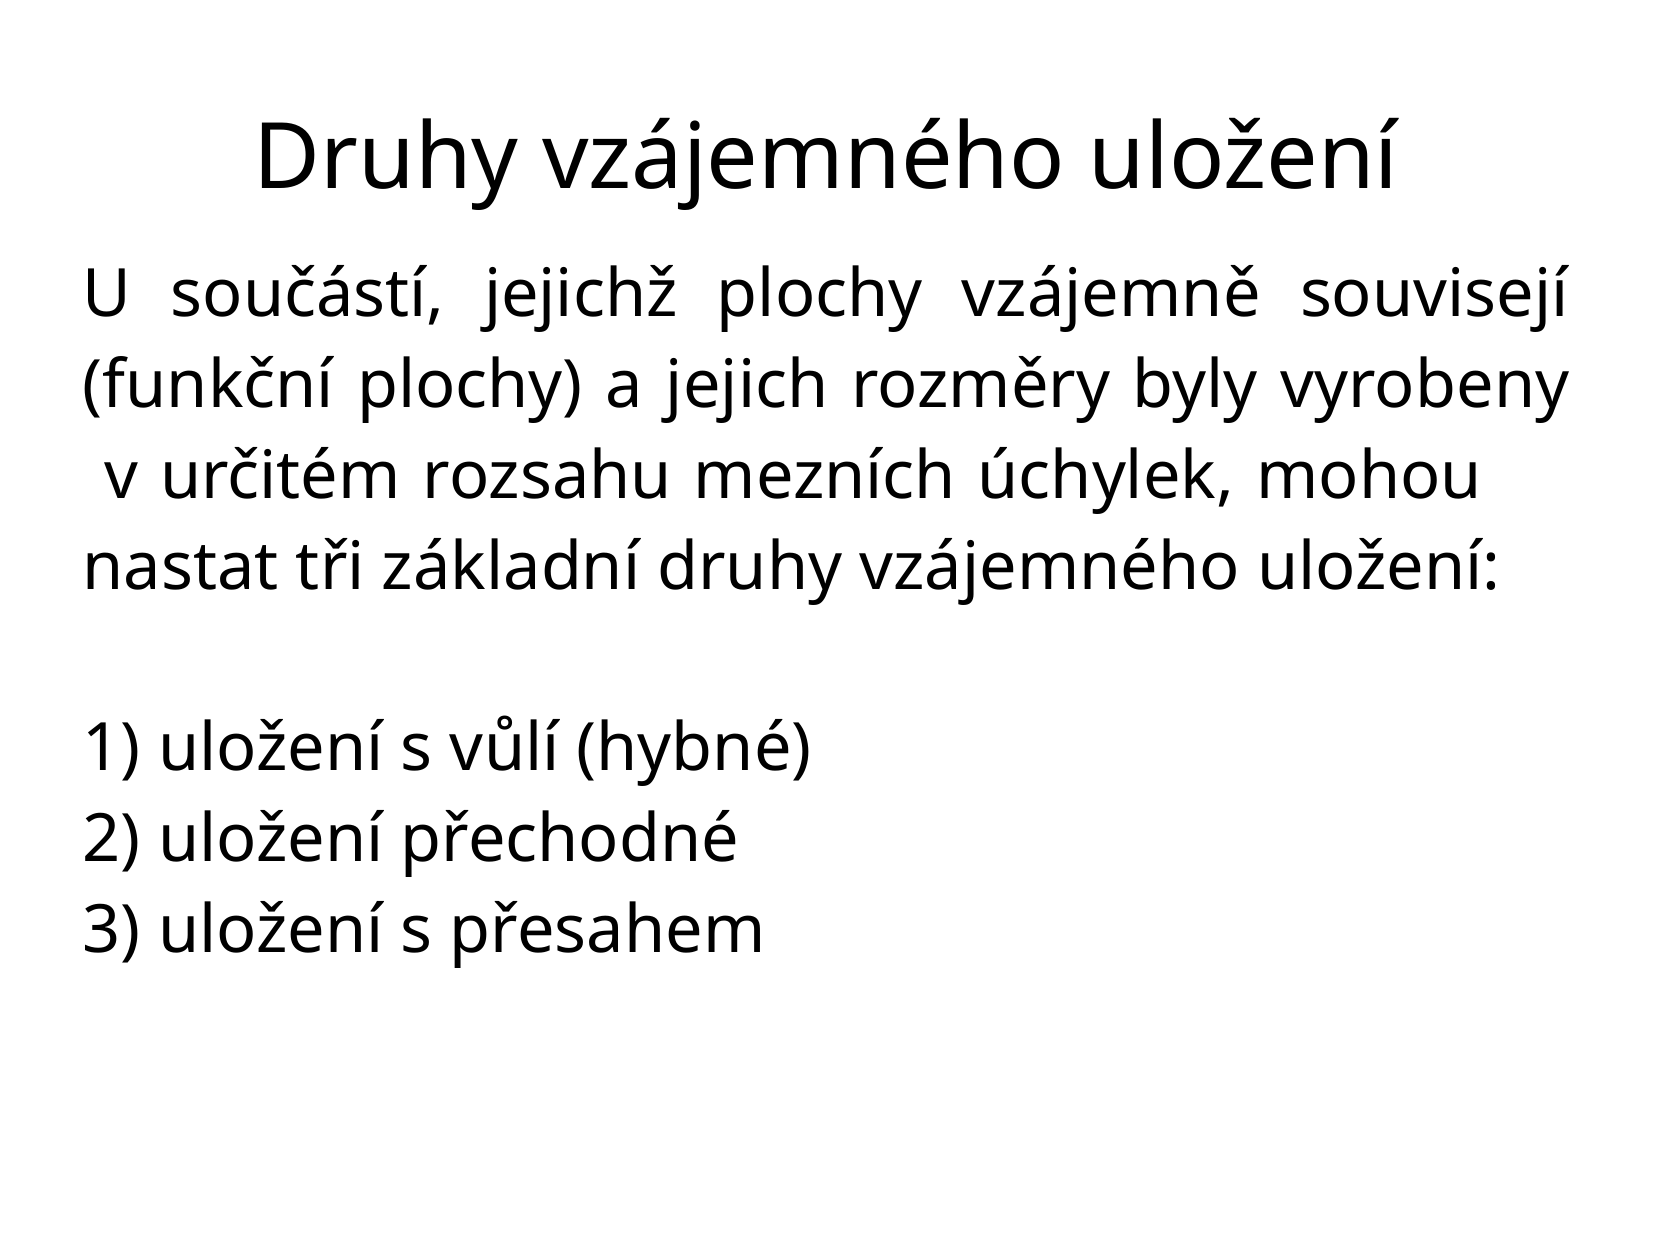

# Druhy vzájemného uložení
U součástí, jejichž plochy vzájemně souvisejí (funkční plochy) a jejich rozměry byly vyrobeny
 v určitém rozsahu mezních úchylek, mohou nastat tři základní druhy vzájemného uložení:
 uložení s vůlí (hybné)
 uložení přechodné
 uložení s přesahem